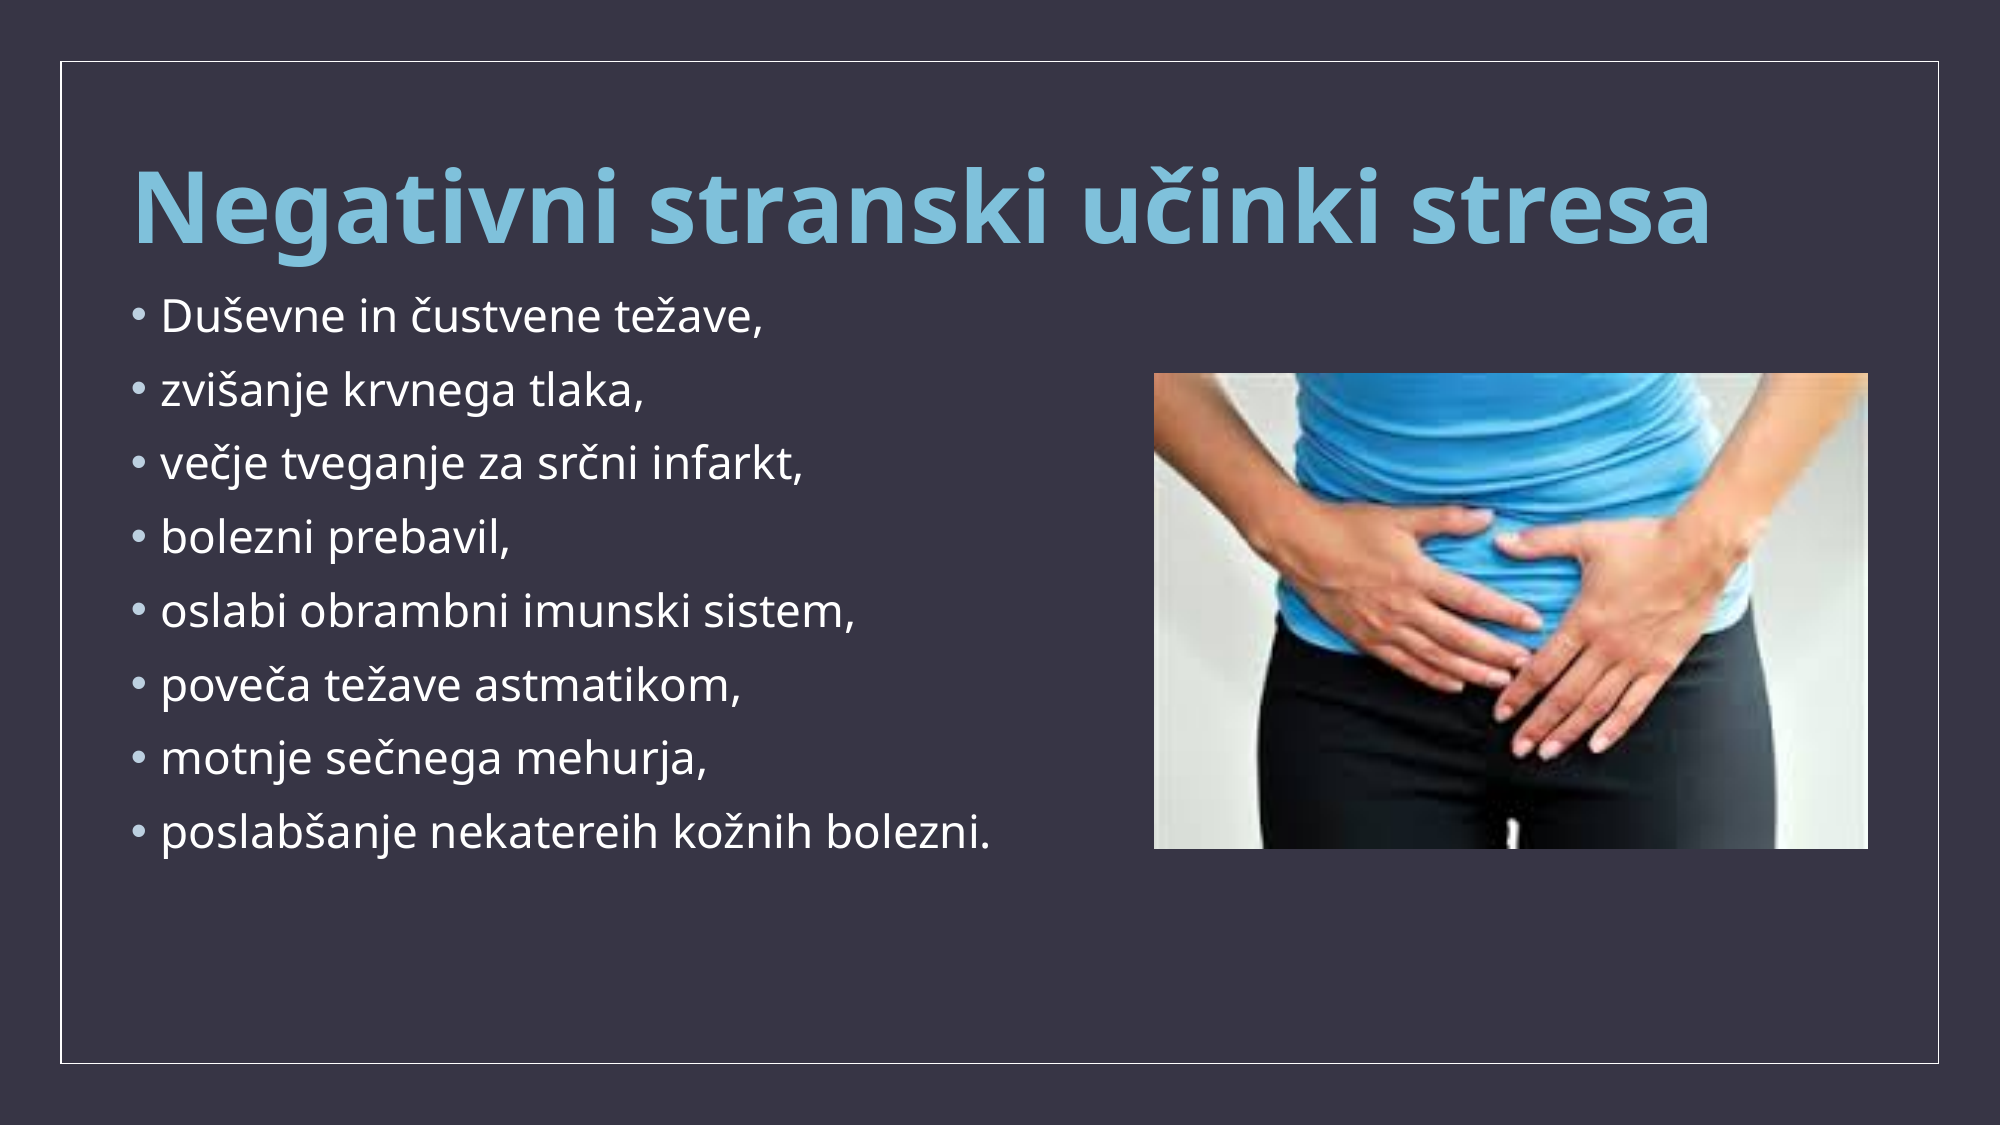

# Negativni stranski učinki stresa
Duševne in čustvene težave,
zvišanje krvnega tlaka,
večje tveganje za srčni infarkt,
bolezni prebavil,
oslabi obrambni imunski sistem,
poveča težave astmatikom,
motnje sečnega mehurja,
poslabšanje nekatereih kožnih bolezni.